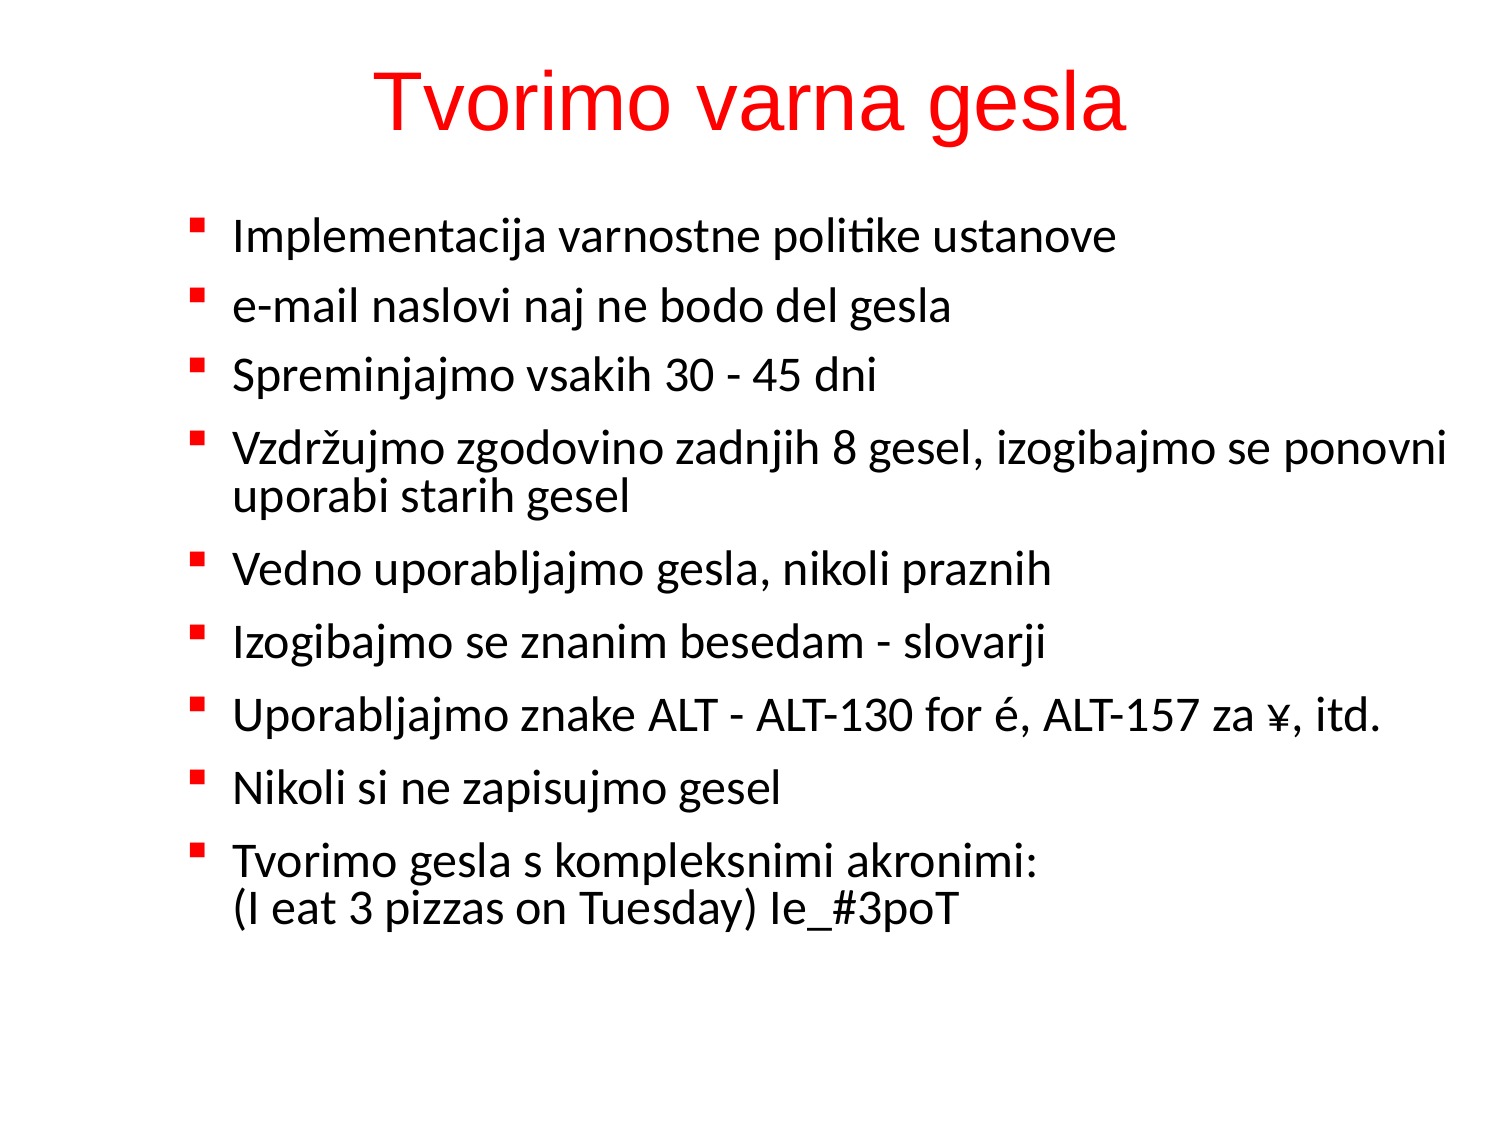

# Tvorimo varna gesla
Implementacija varnostne politike ustanove
e-mail naslovi naj ne bodo del gesla
Spreminjajmo vsakih 30 - 45 dni
Vzdržujmo zgodovino zadnjih 8 gesel, izogibajmo se ponovni uporabi starih gesel
Vedno uporabljajmo gesla, nikoli praznih
Izogibajmo se znanim besedam - slovarji
Uporabljajmo znake ALT - ALT-130 for é, ALT-157 za ¥, itd.
Nikoli si ne zapisujmo gesel
Tvorimo gesla s kompleksnimi akronimi:
(I eat 3 pizzas on Tuesday) Ie_#3poT